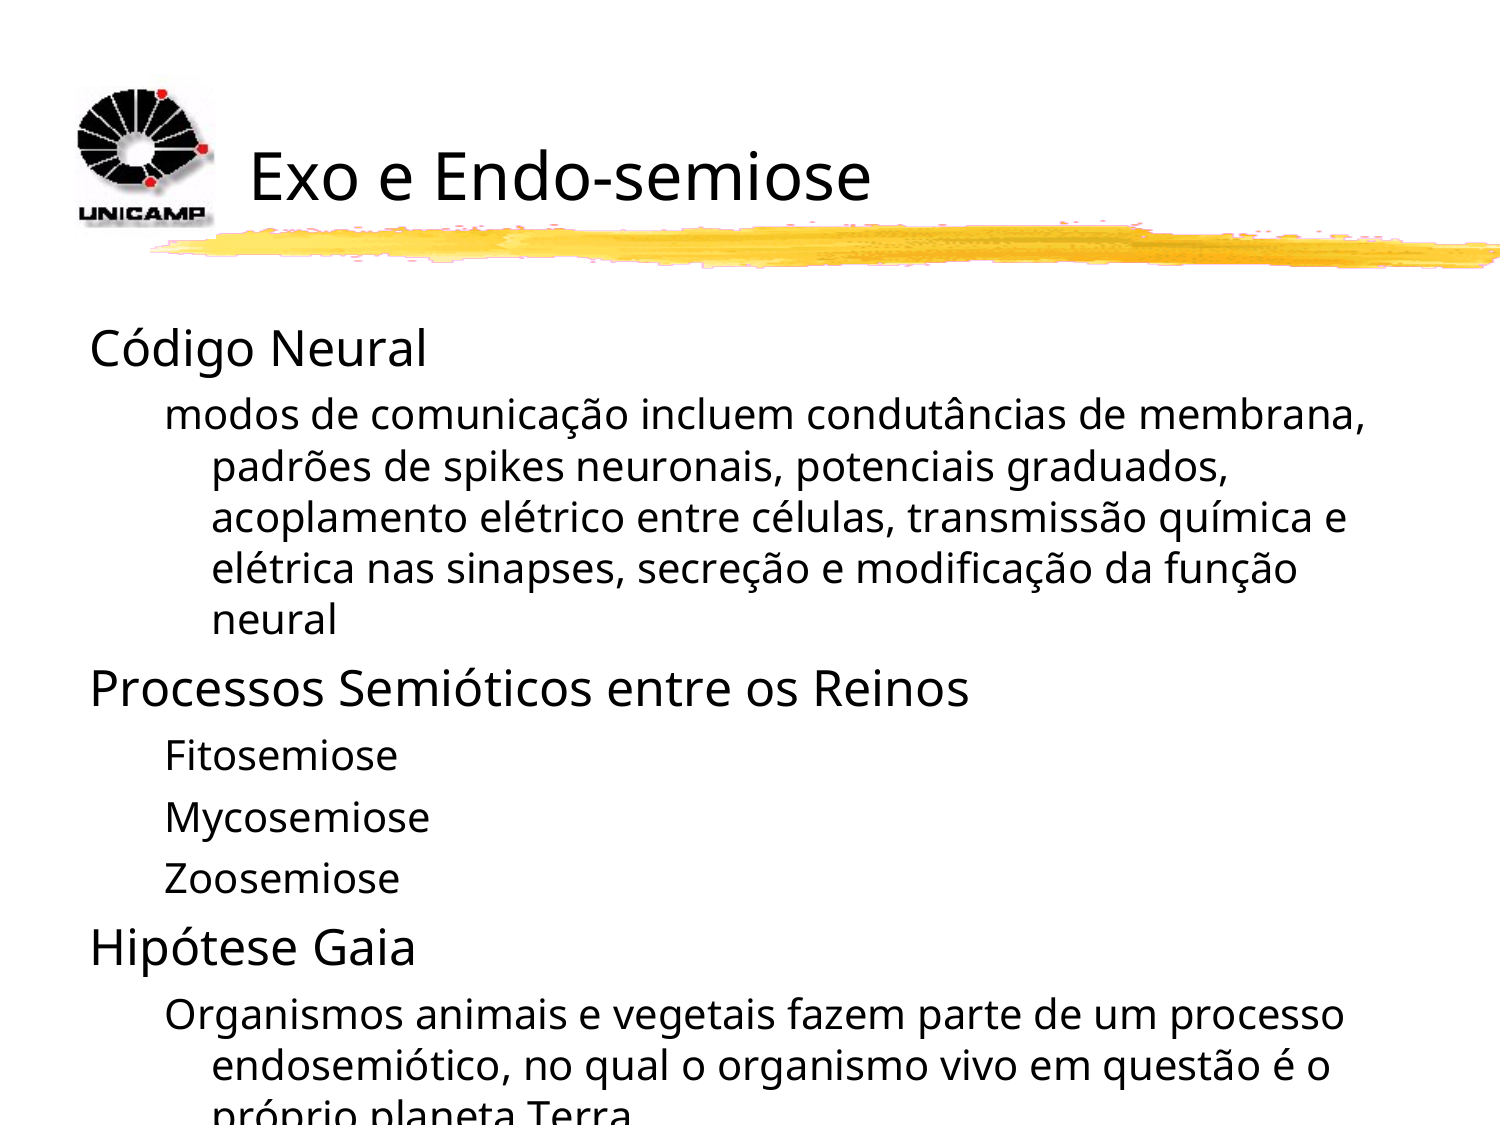

# Exo e Endo-semiose
Código Neural
modos de comunicação incluem condutâncias de membrana, padrões de spikes neuronais, potenciais graduados, acoplamento elétrico entre células, transmissão química e elétrica nas sinapses, secreção e modificação da função neural
Processos Semióticos entre os Reinos
Fitosemiose
Mycosemiose
Zoosemiose
Hipótese Gaia
Organismos animais e vegetais fazem parte de um processo endosemiótico, no qual o organismo vivo em questão é o próprio planeta Terra